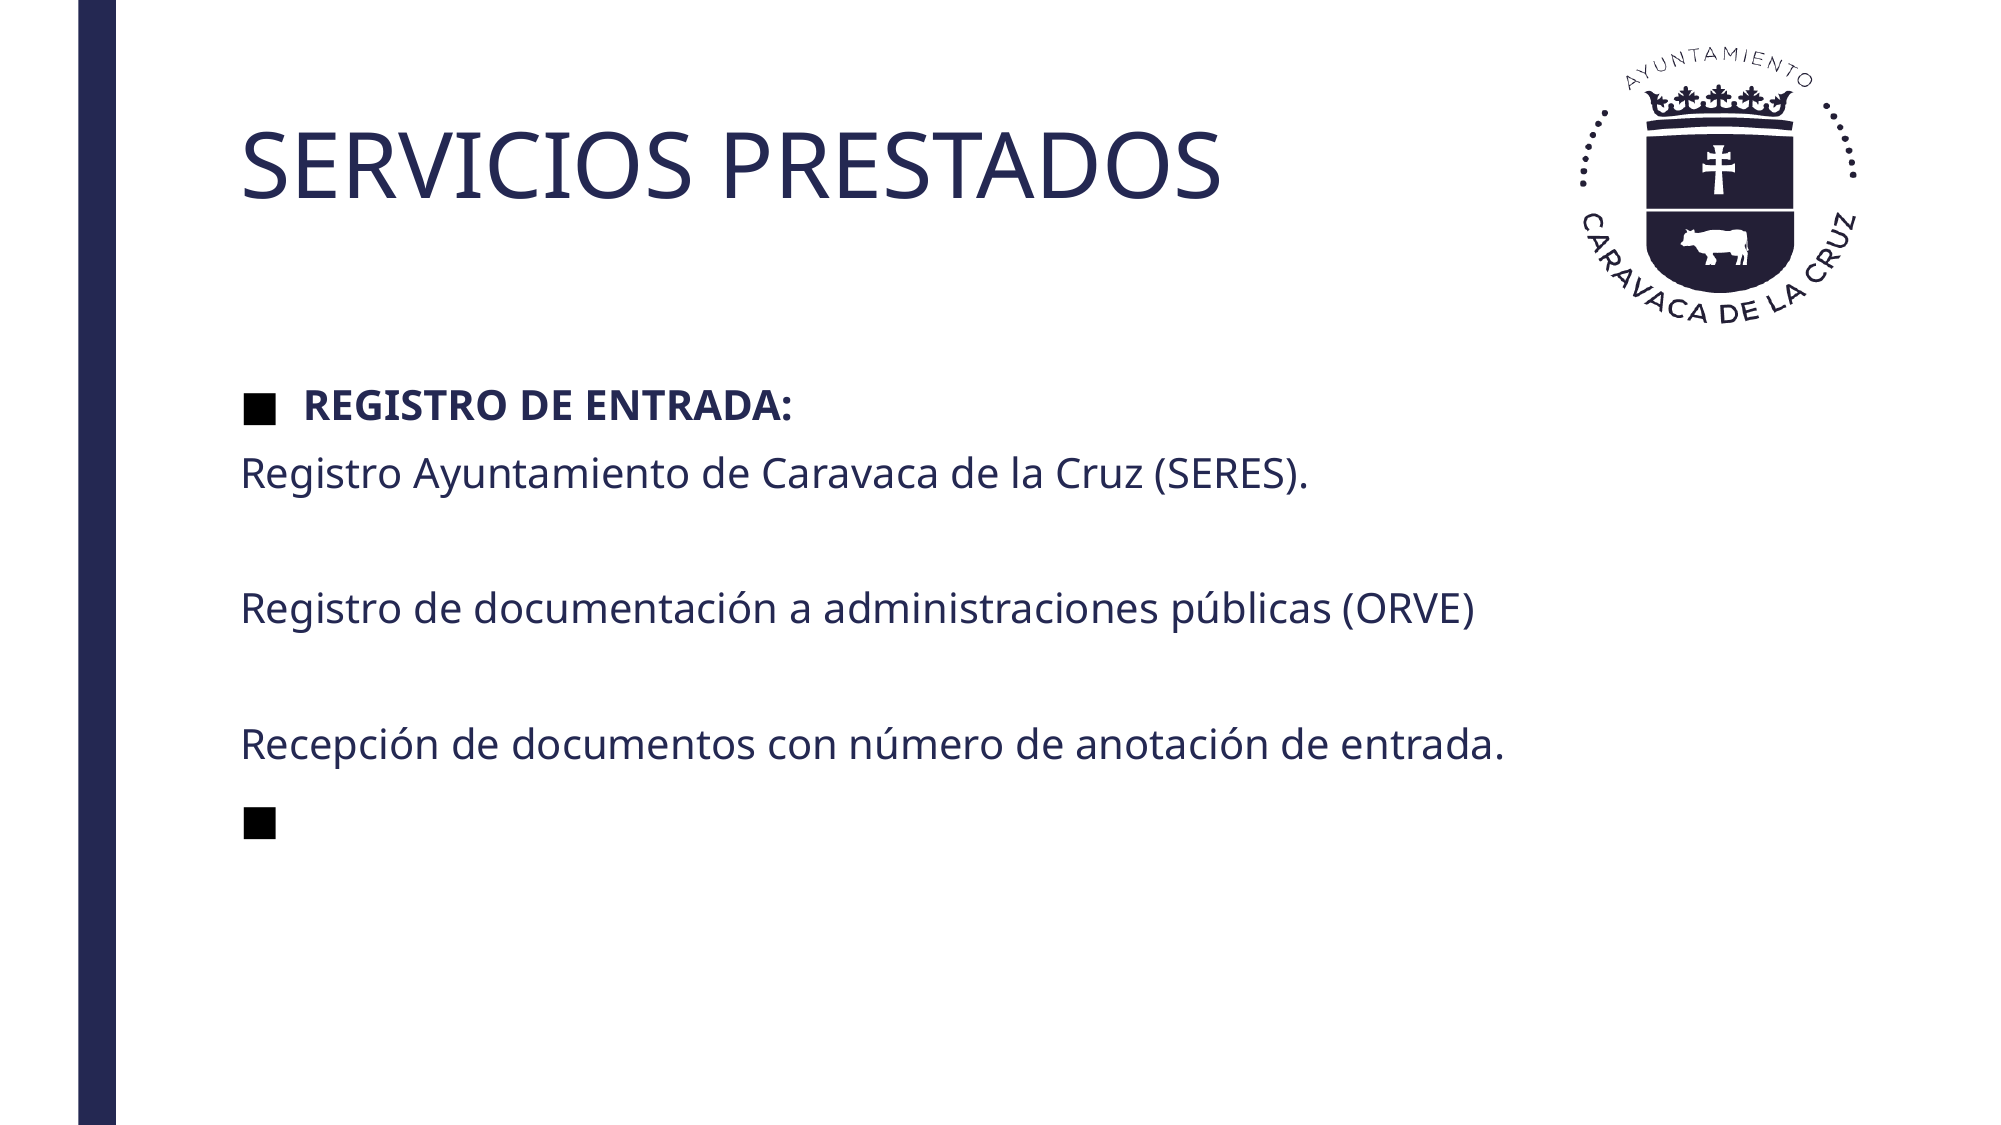

# SERVICIOS PRESTADOS
REGISTRO DE ENTRADA:
Registro Ayuntamiento de Caravaca de la Cruz (SERES).
Registro de documentación a administraciones públicas (ORVE)
Recepción de documentos con número de anotación de entrada.